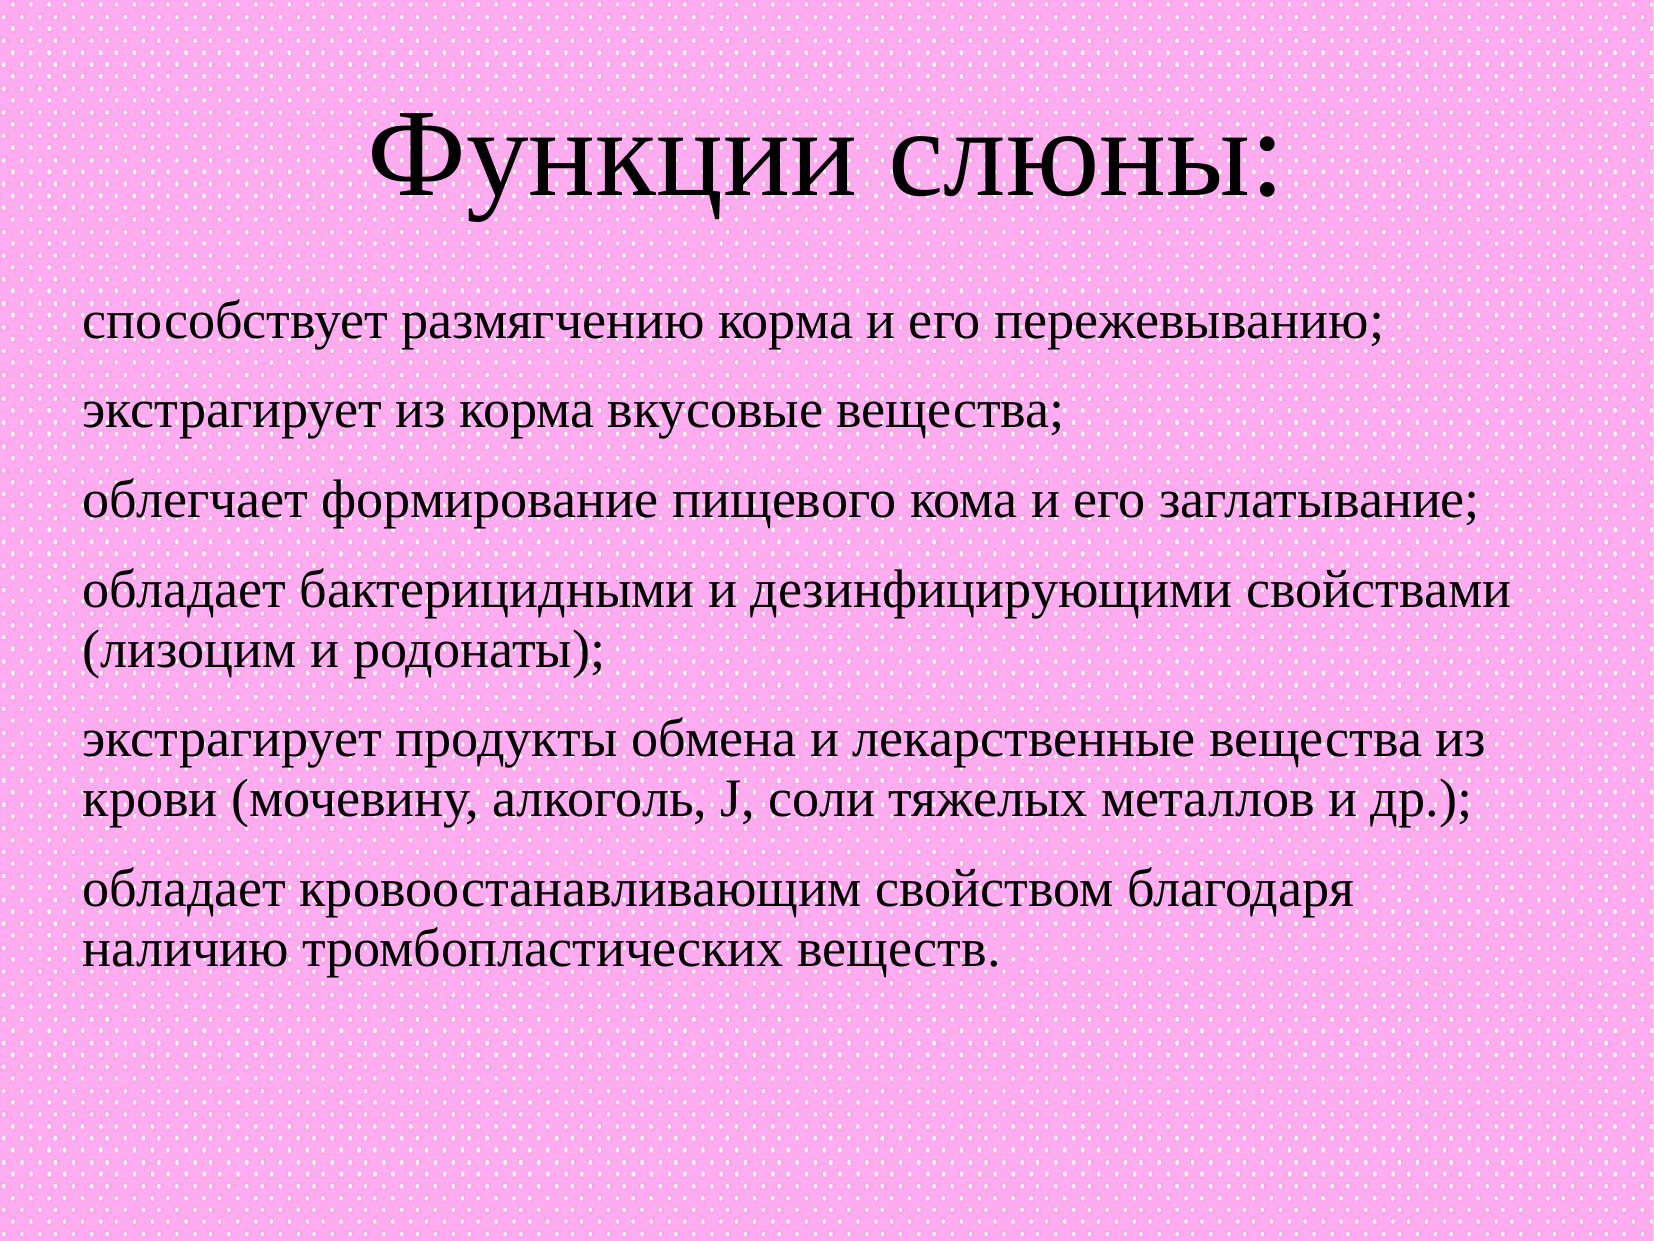

# Функции слюны:
способствует размягчению корма и его пережевыванию;
экстрагирует из корма вкусовые вещества;
облегчает формирование пищевого кома и его заглатывание;
обладает бактерицидными и дезинфицирующими свойствами (лизоцим и родонаты);
экстрагирует продукты обмена и лекарственные вещества из крови (мочевину, алкоголь, J, соли тяжелых металлов и др.);
обладает кровоостанавливающим свойством благодаря наличию тромбопластических веществ.